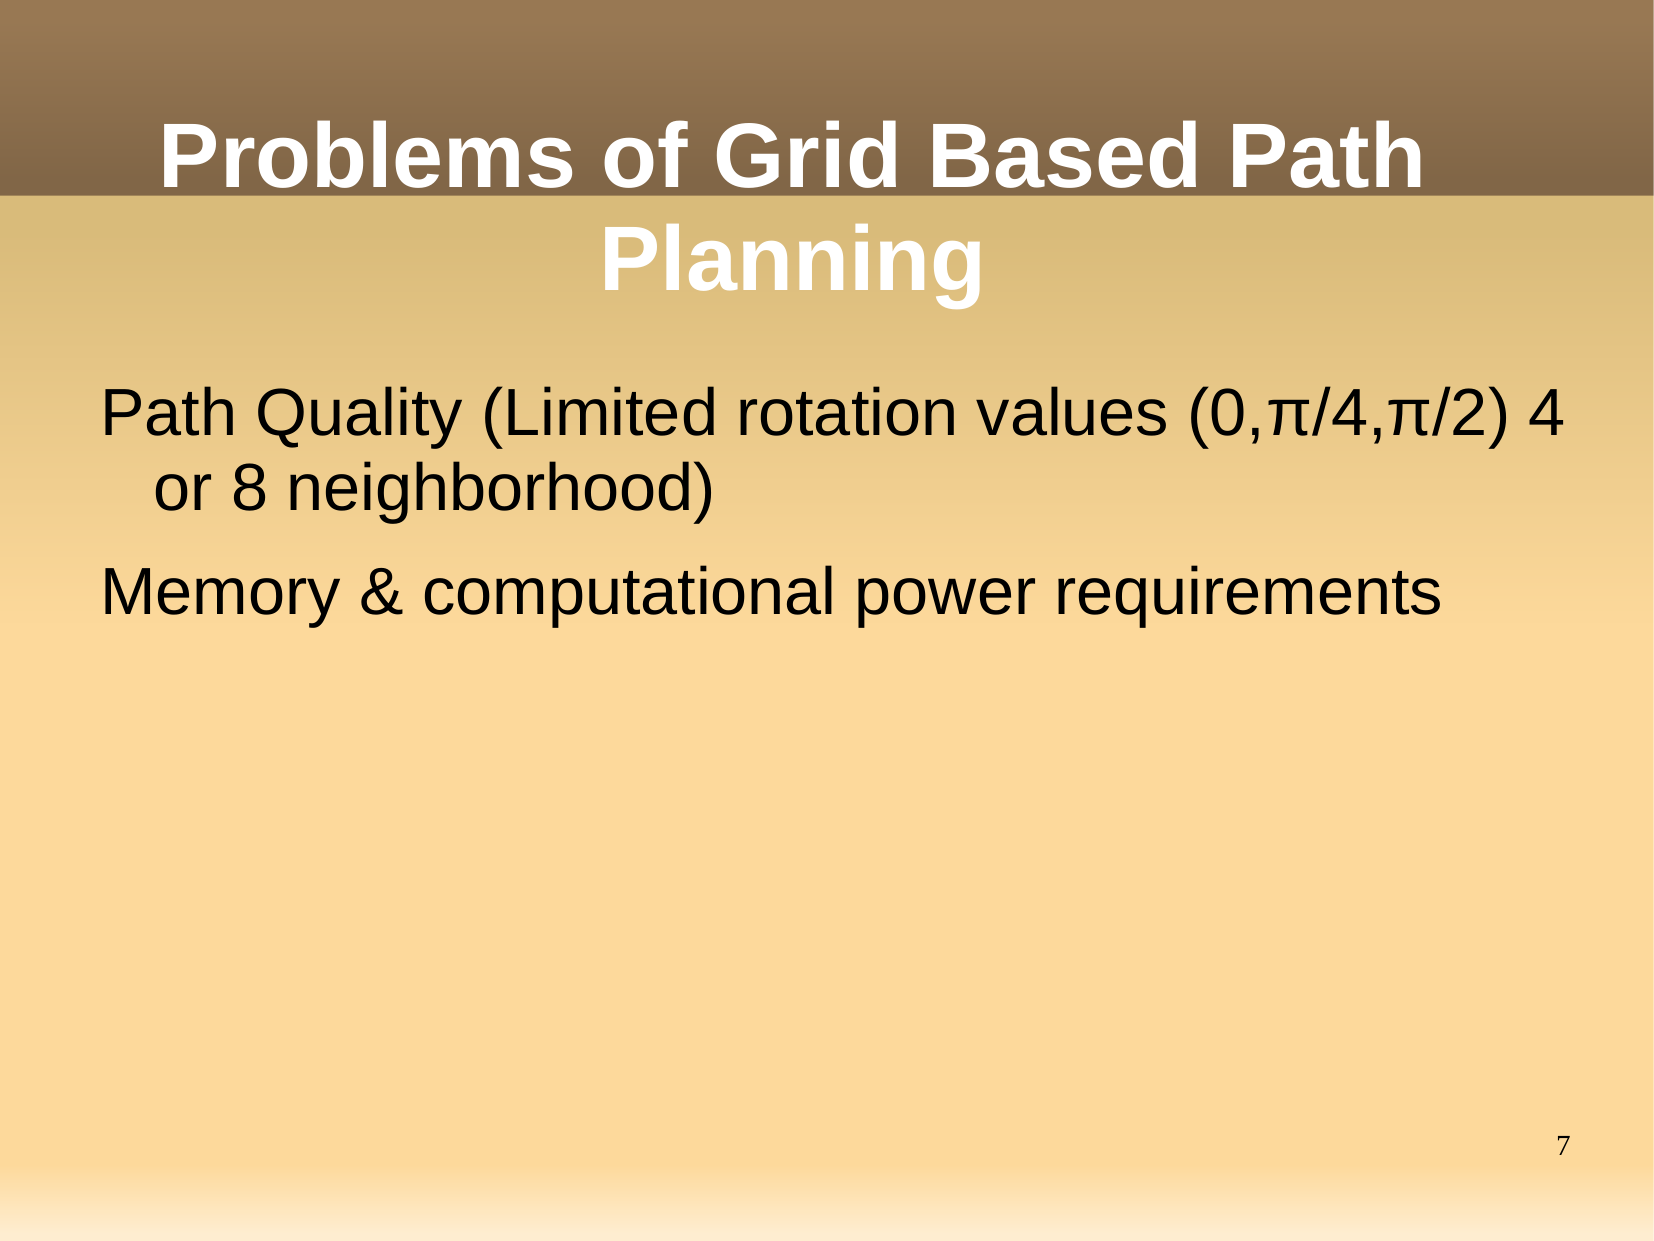

# Problems of Grid Based Path Planning
Path Quality (Limited rotation values (0,π/4,π/2) 4 or 8 neighborhood)
Memory & computational power requirements
7